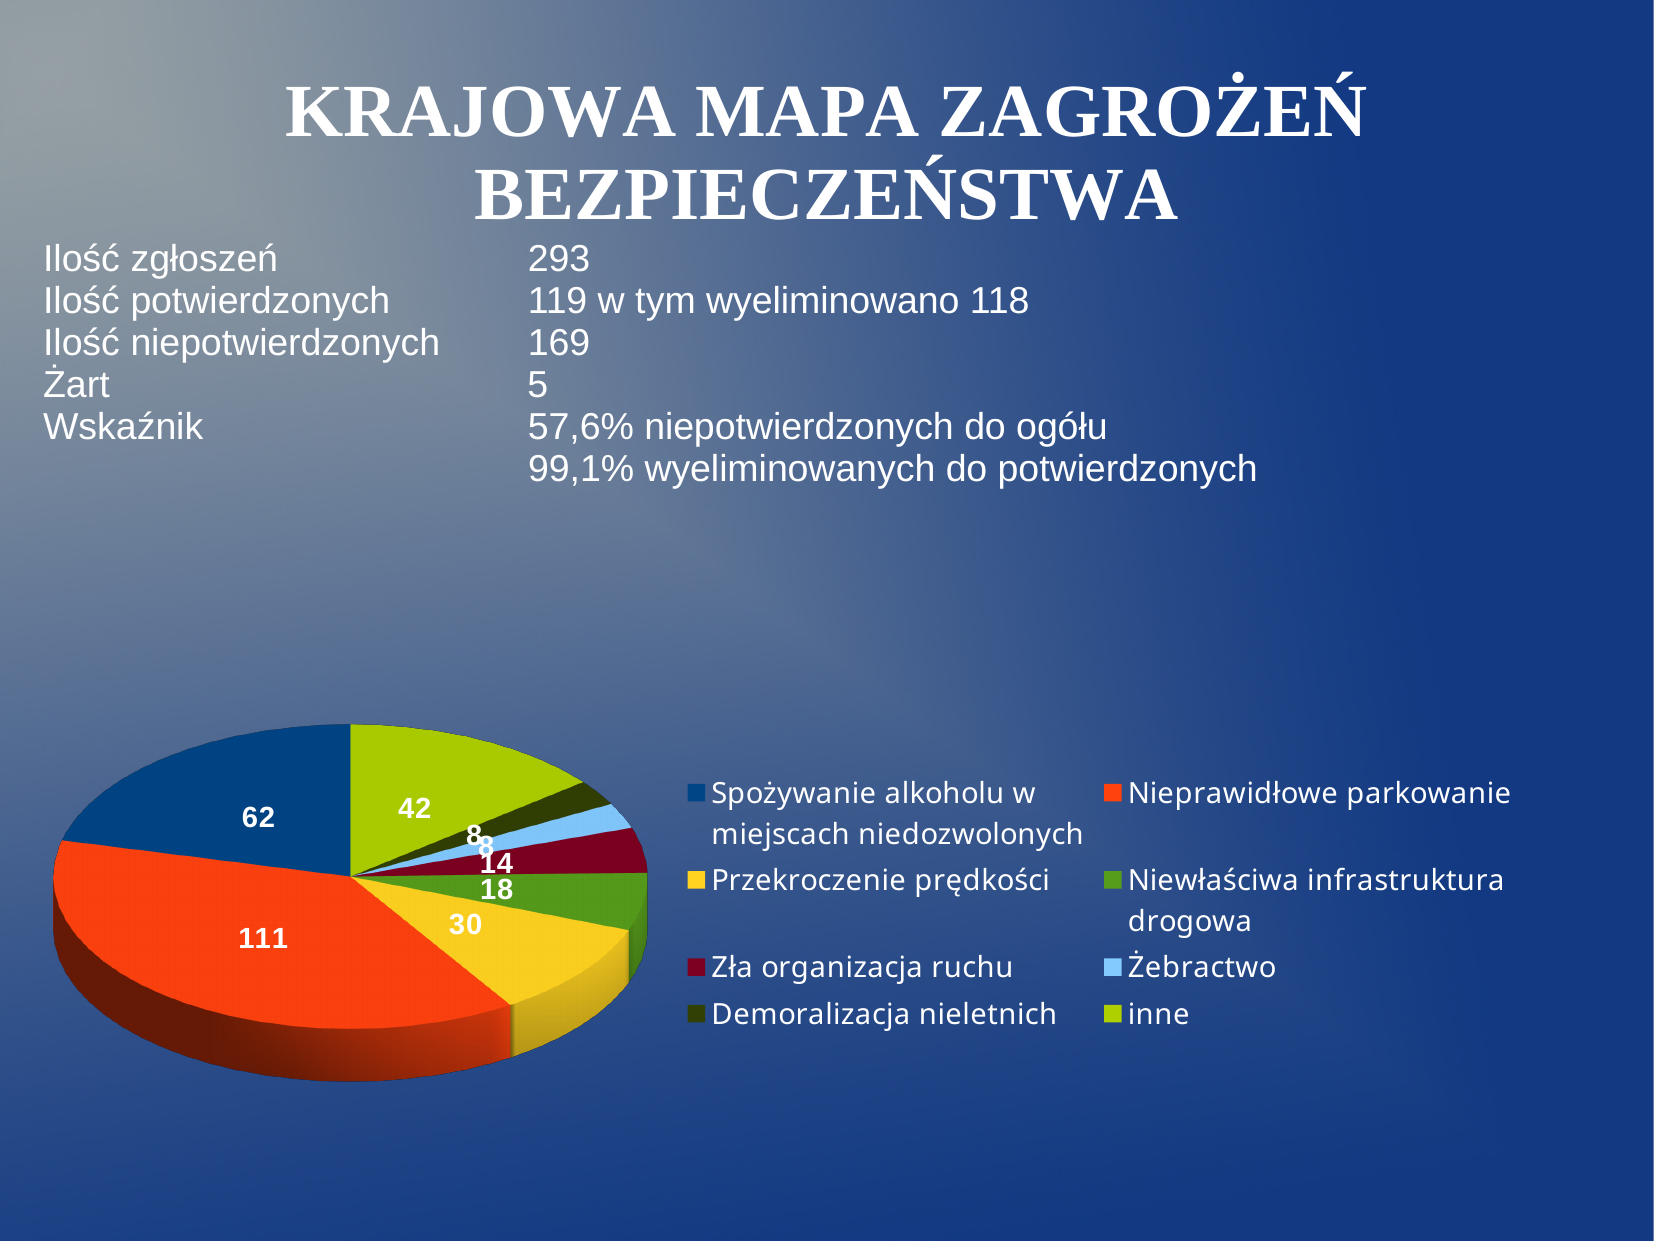

# KRAJOWA MAPA ZAGROŻEŃ BEZPIECZEŃSTWA
Ilość zgłoszeń			 293
Ilość potwierdzonych		 119 w tym wyeliminowano 118
Ilość niepotwierdzonych	 169
Żart					 5
Wskaźnik				 57,6% niepotwierdzonych do ogółu
						 99,1% wyeliminowanych do potwierdzonych
[unsupported chart]